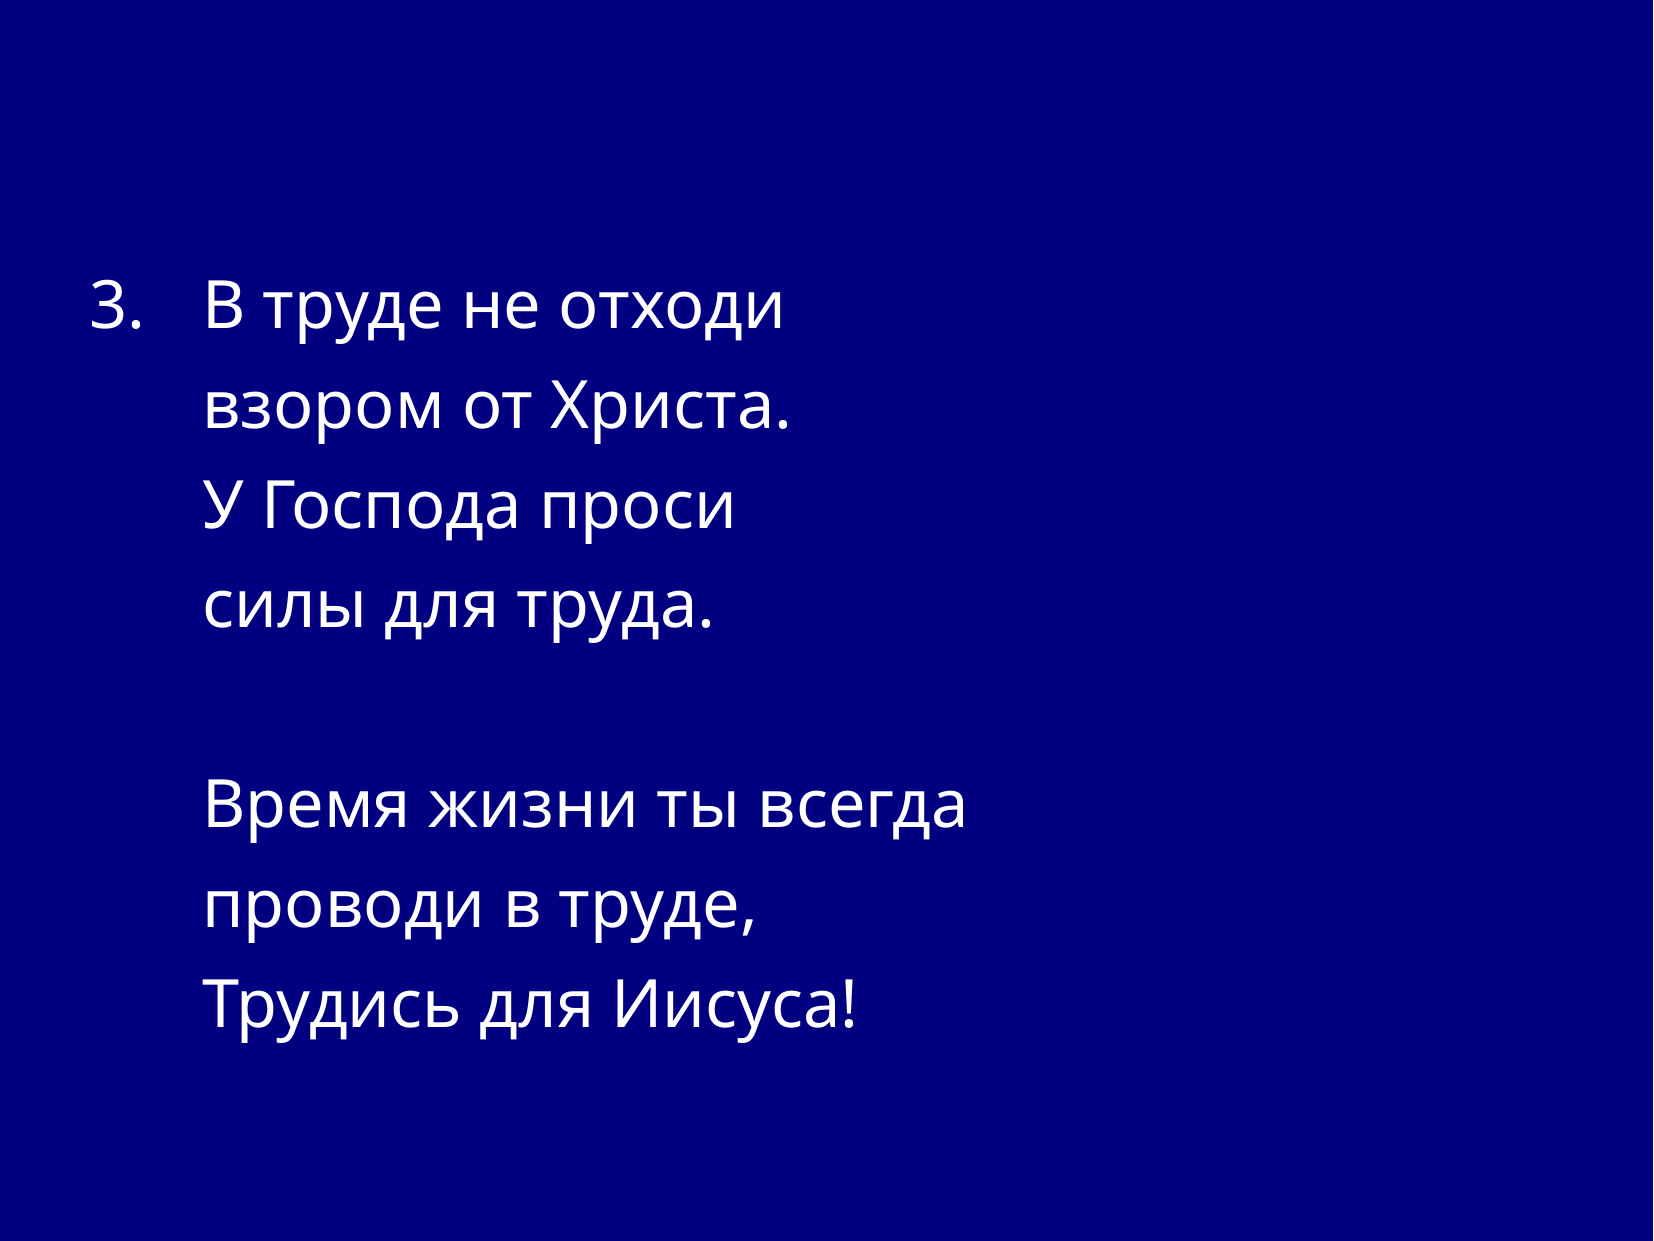

3.	В труде не отходи
	взором от Христа.
	У Господа проси
	силы для труда.
	Время жизни ты всегда
	проводи в труде,
	Трудись для Иисуса!